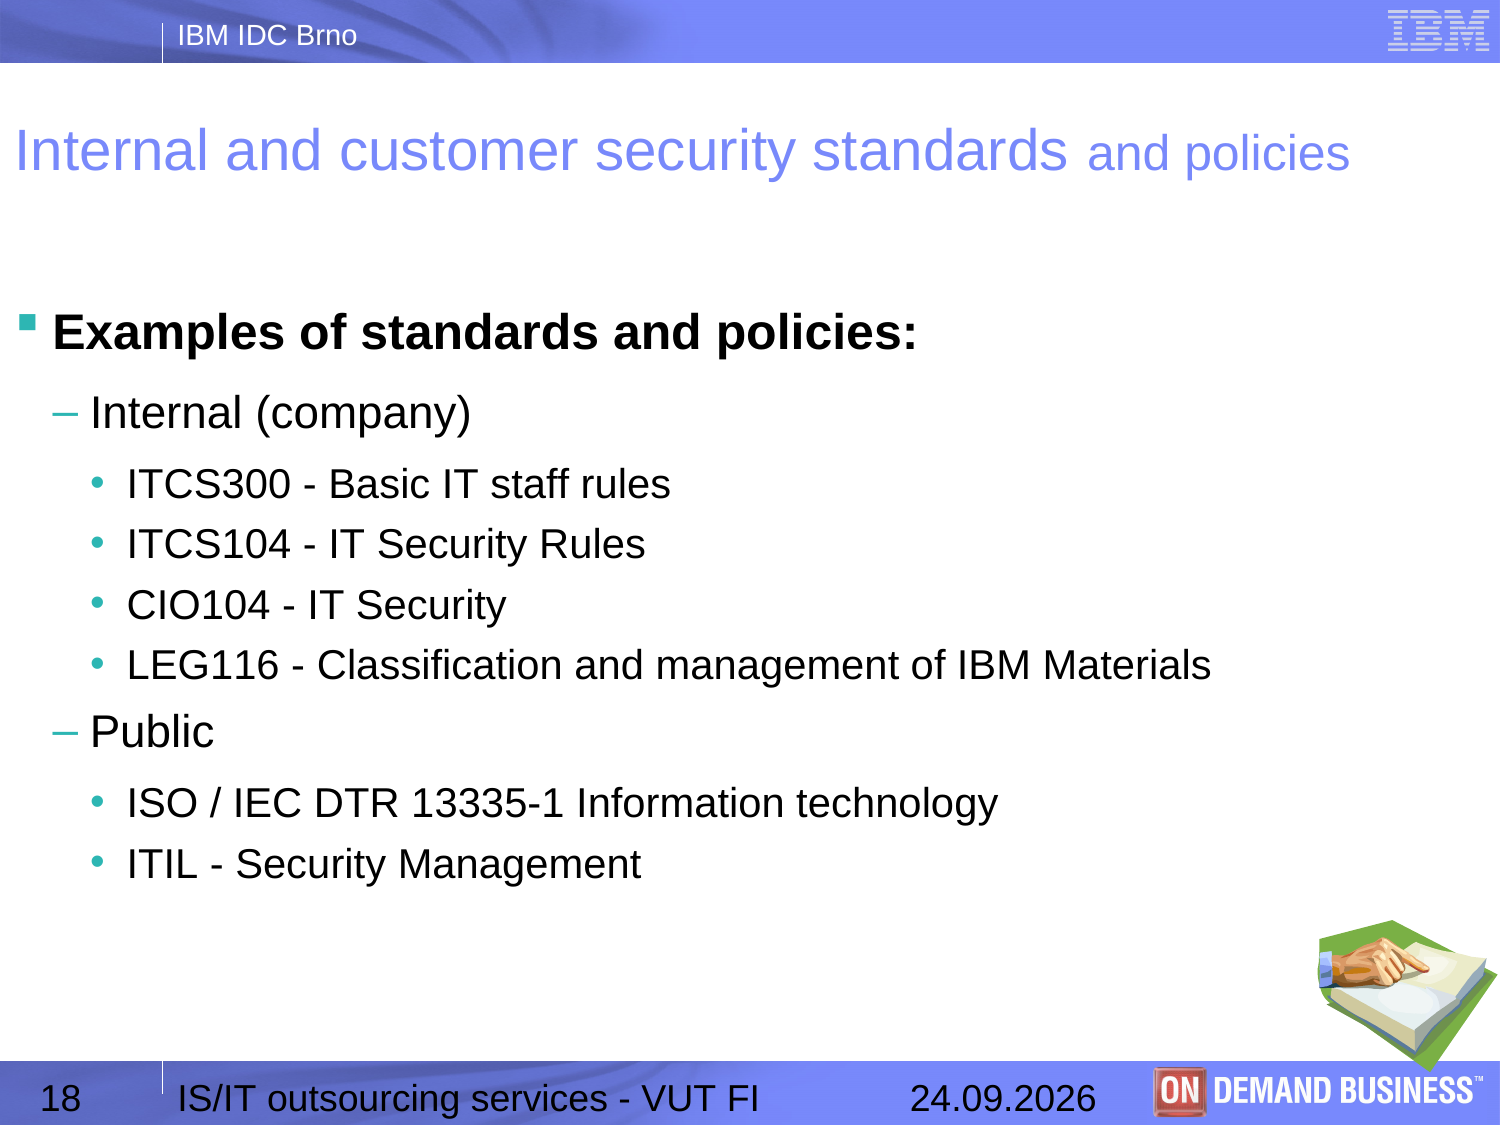

# Internal and customer security standards and policies
Examples of standards and policies:
Internal (company)
ITCS300 - Basic IT staff rules
ITCS104 - IT Security Rules
CIO104 - IT Security
LEG116 - Classification and management of IBM Materials
Public
ISO / IEC DTR 13335-1 Information technology
ITIL - Security Management
18
IS/IT outsourcing services - VUT FI